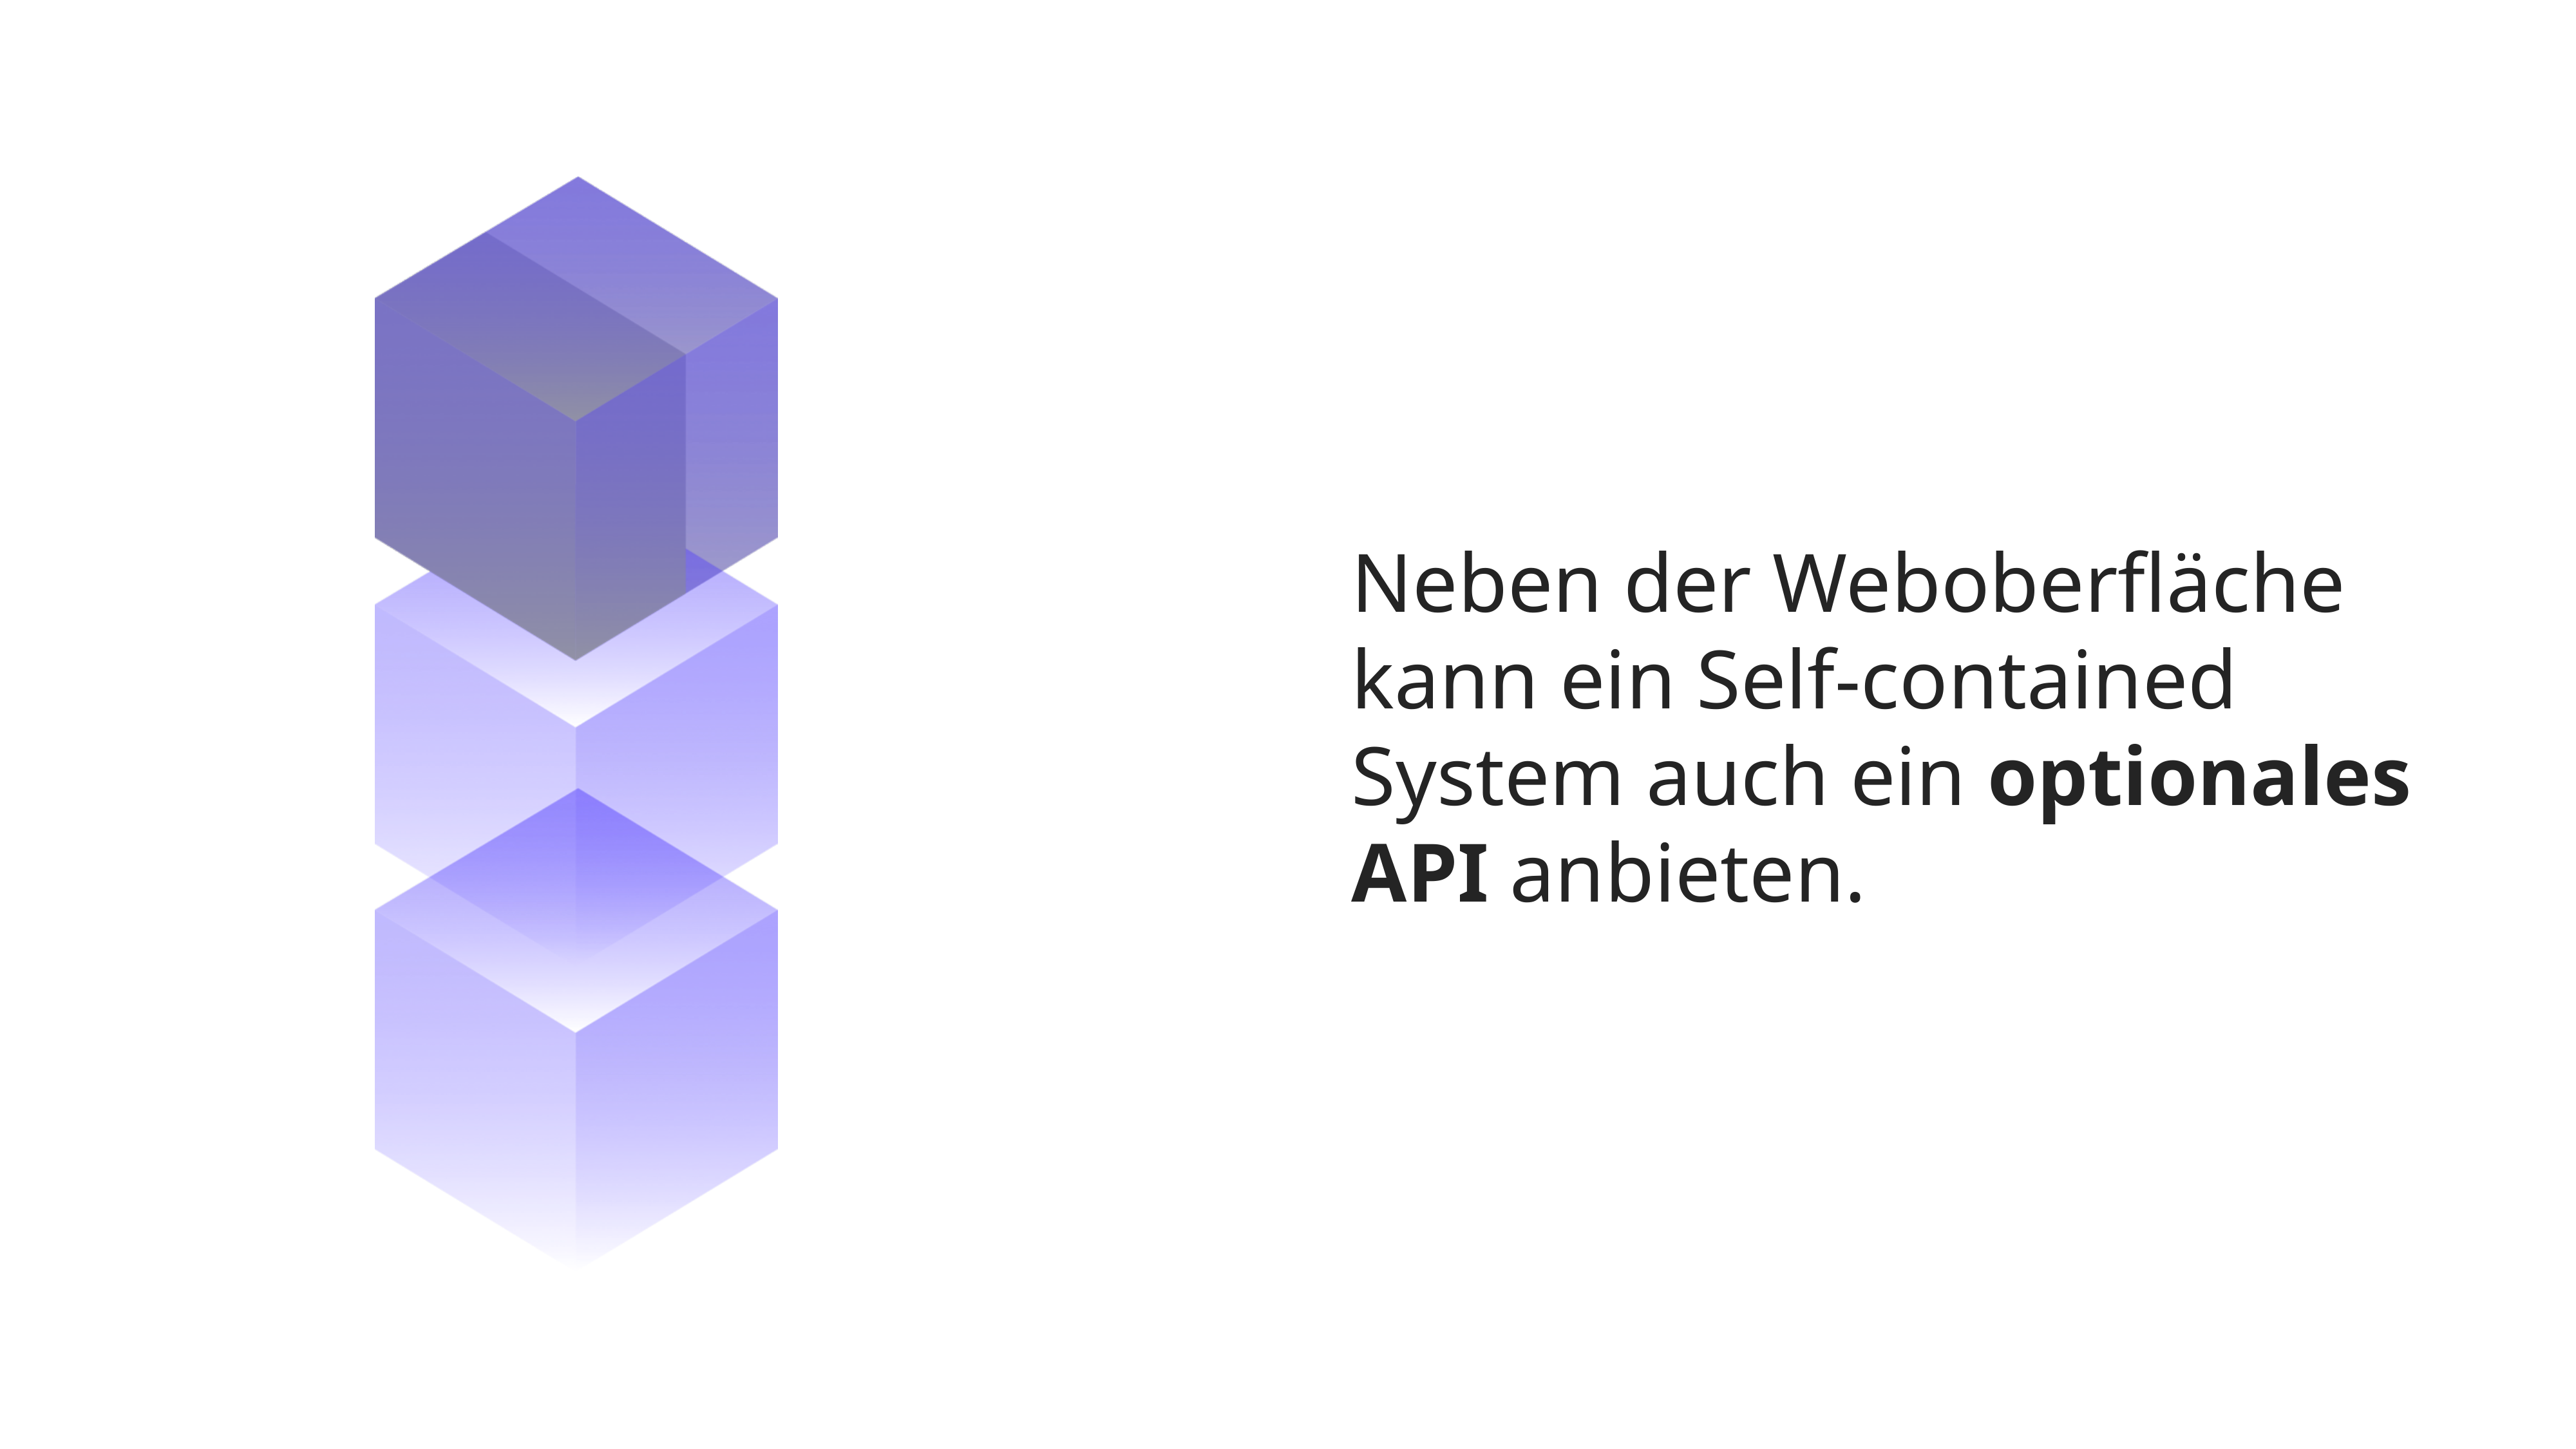

# Neben der Weboberfläche kann ein Self-contained System auch ein optionales API anbieten.